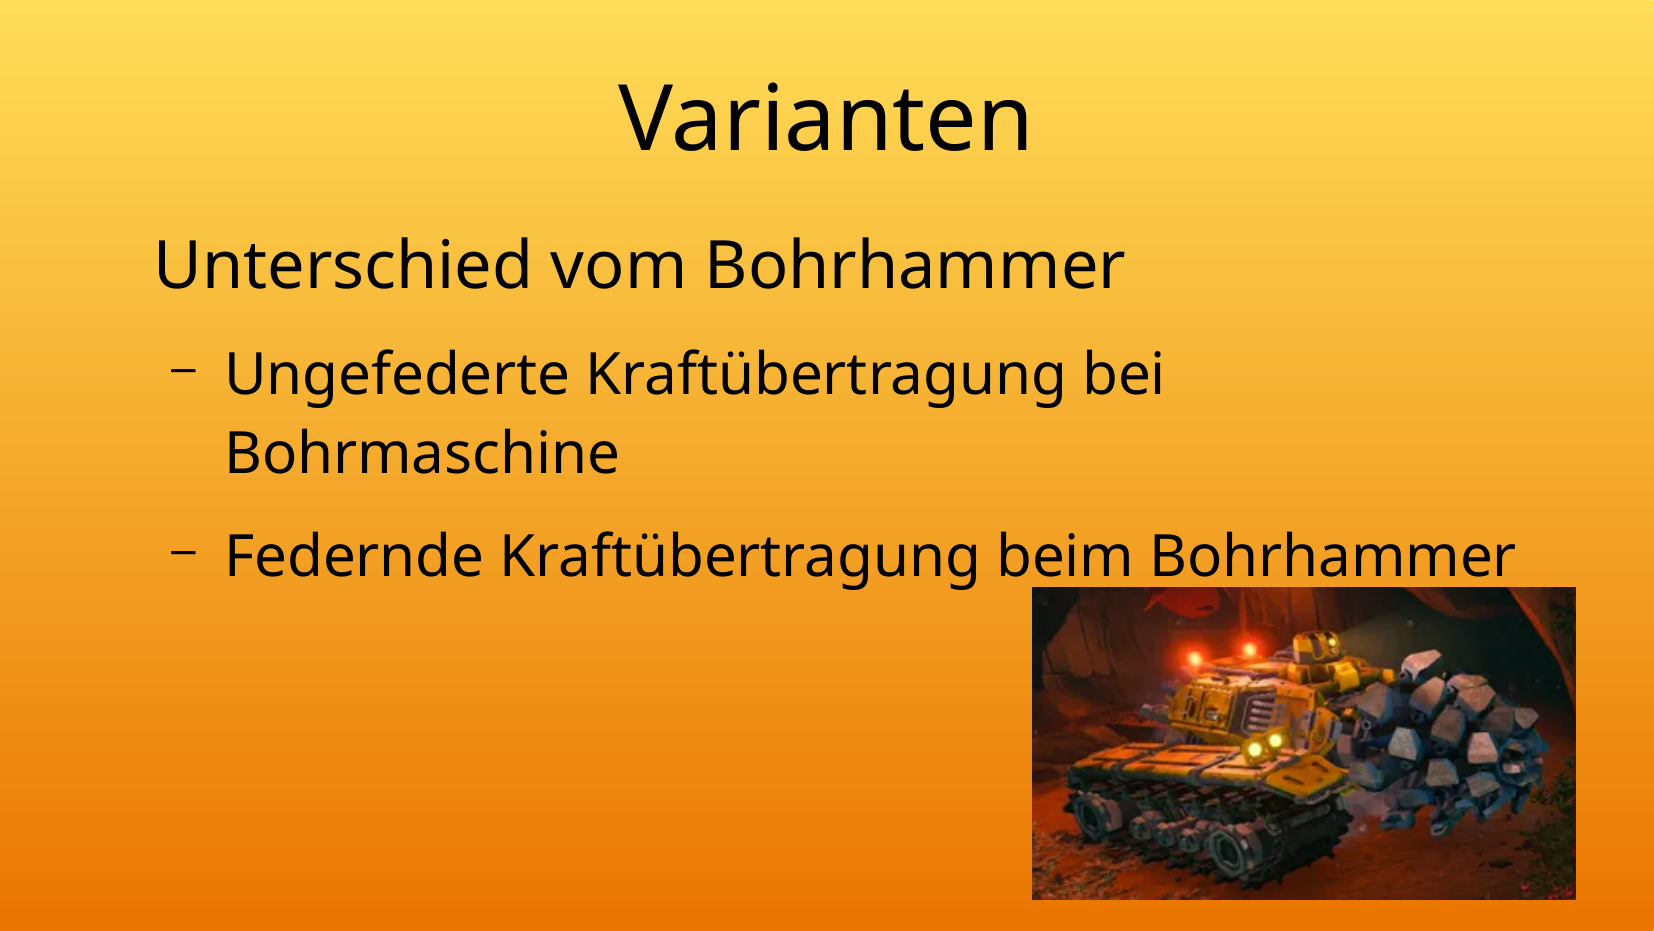

# Varianten
Unterschied vom Bohrhammer
Ungefederte Kraftübertragung bei Bohrmaschine
Federnde Kraftübertragung beim Bohrhammer